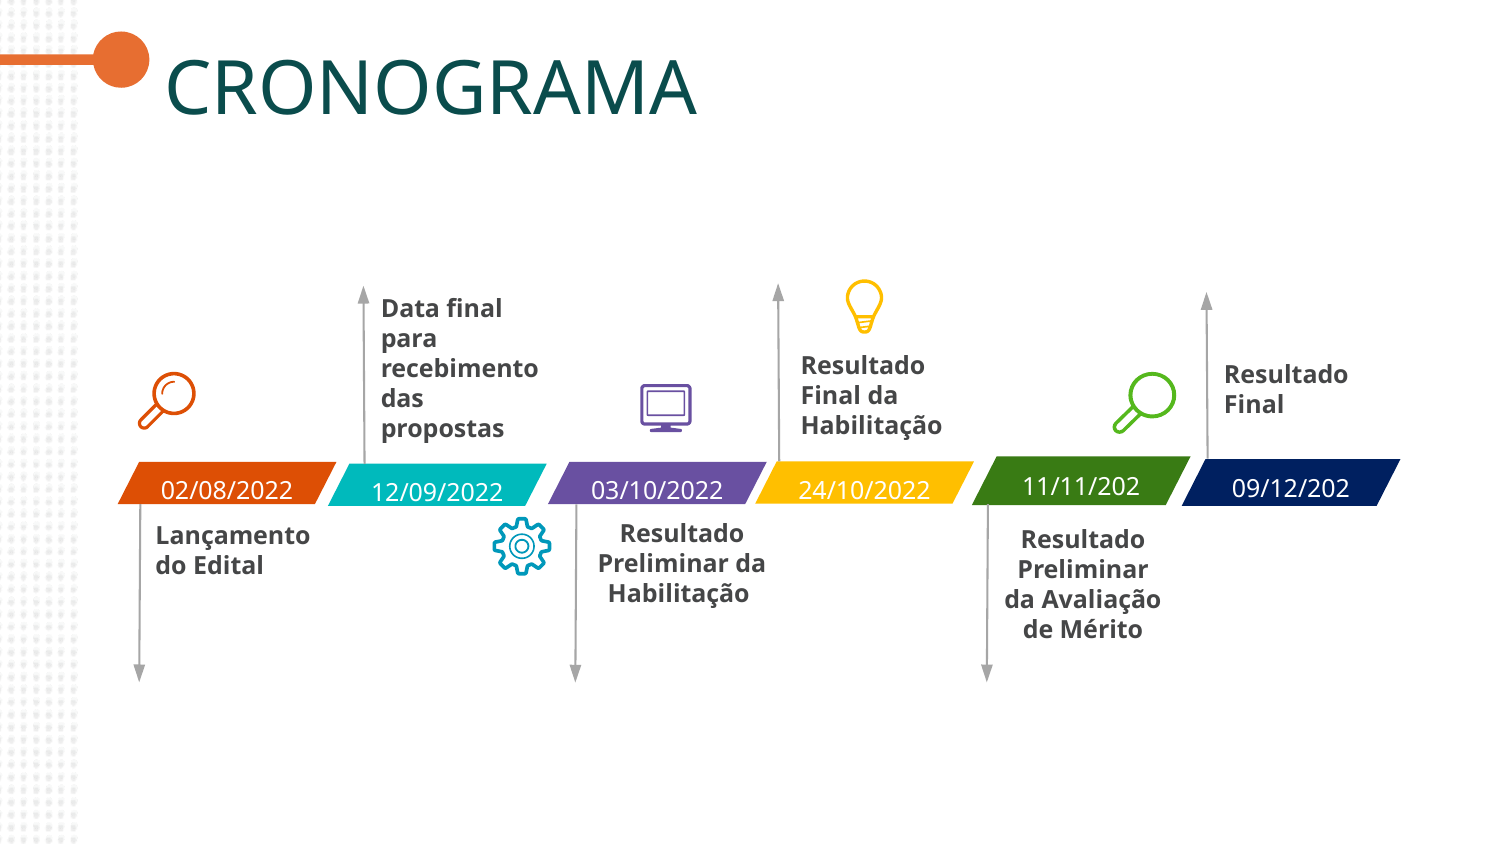

CRONOGRAMA
Resultado Final da Habilitação
Resultado Final
11/11/2022
09/12/2022
24/10/2022
02/08/2022
03/10/2022
12/09/2022
Lançamento do Edital
Resultado Preliminar da Avaliação de Mérito
Data final para recebimento das propostas
Resultado Preliminar da Habilitação